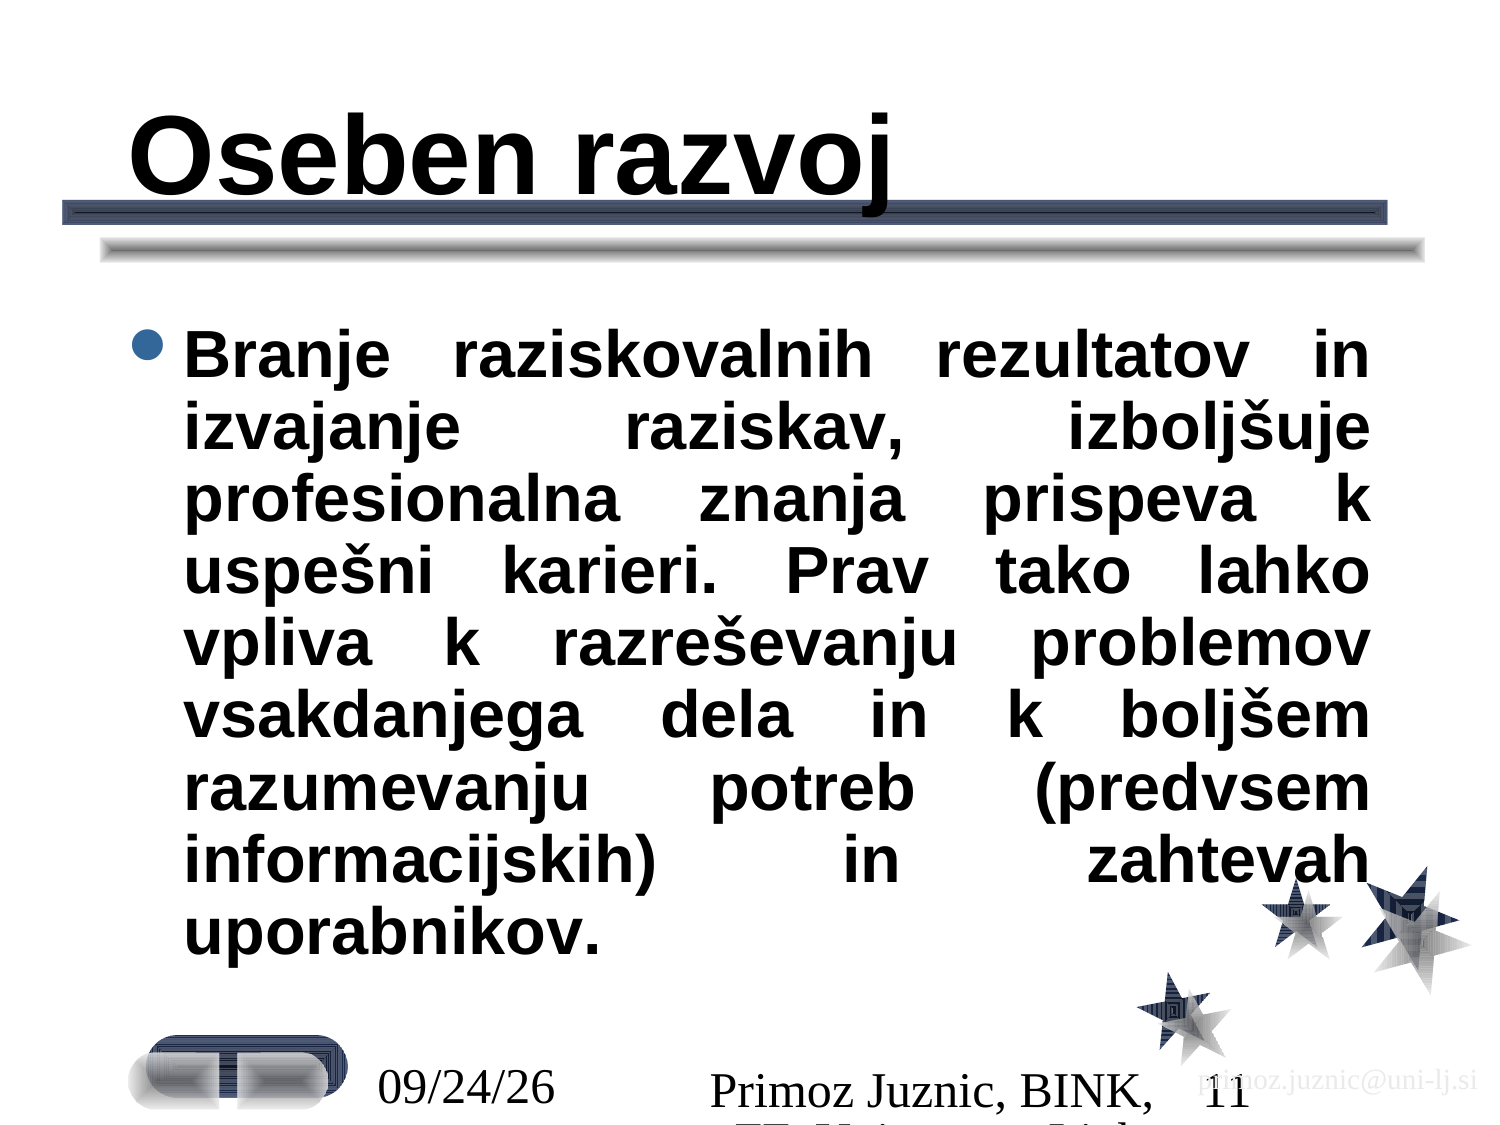

# Oseben razvoj
Branje raziskovalnih rezultatov in izvajanje raziskav, izboljšuje profesionalna znanja prispeva k uspešni karieri. Prav tako lahko vpliva k razreševanju problemov vsakdanjega dela in k boljšem razumevanju potreb (predvsem informacijskih) in zahtevah uporabnikov.
Primoz Juznic, BINK, FF, Univerza v Ljubljani
11